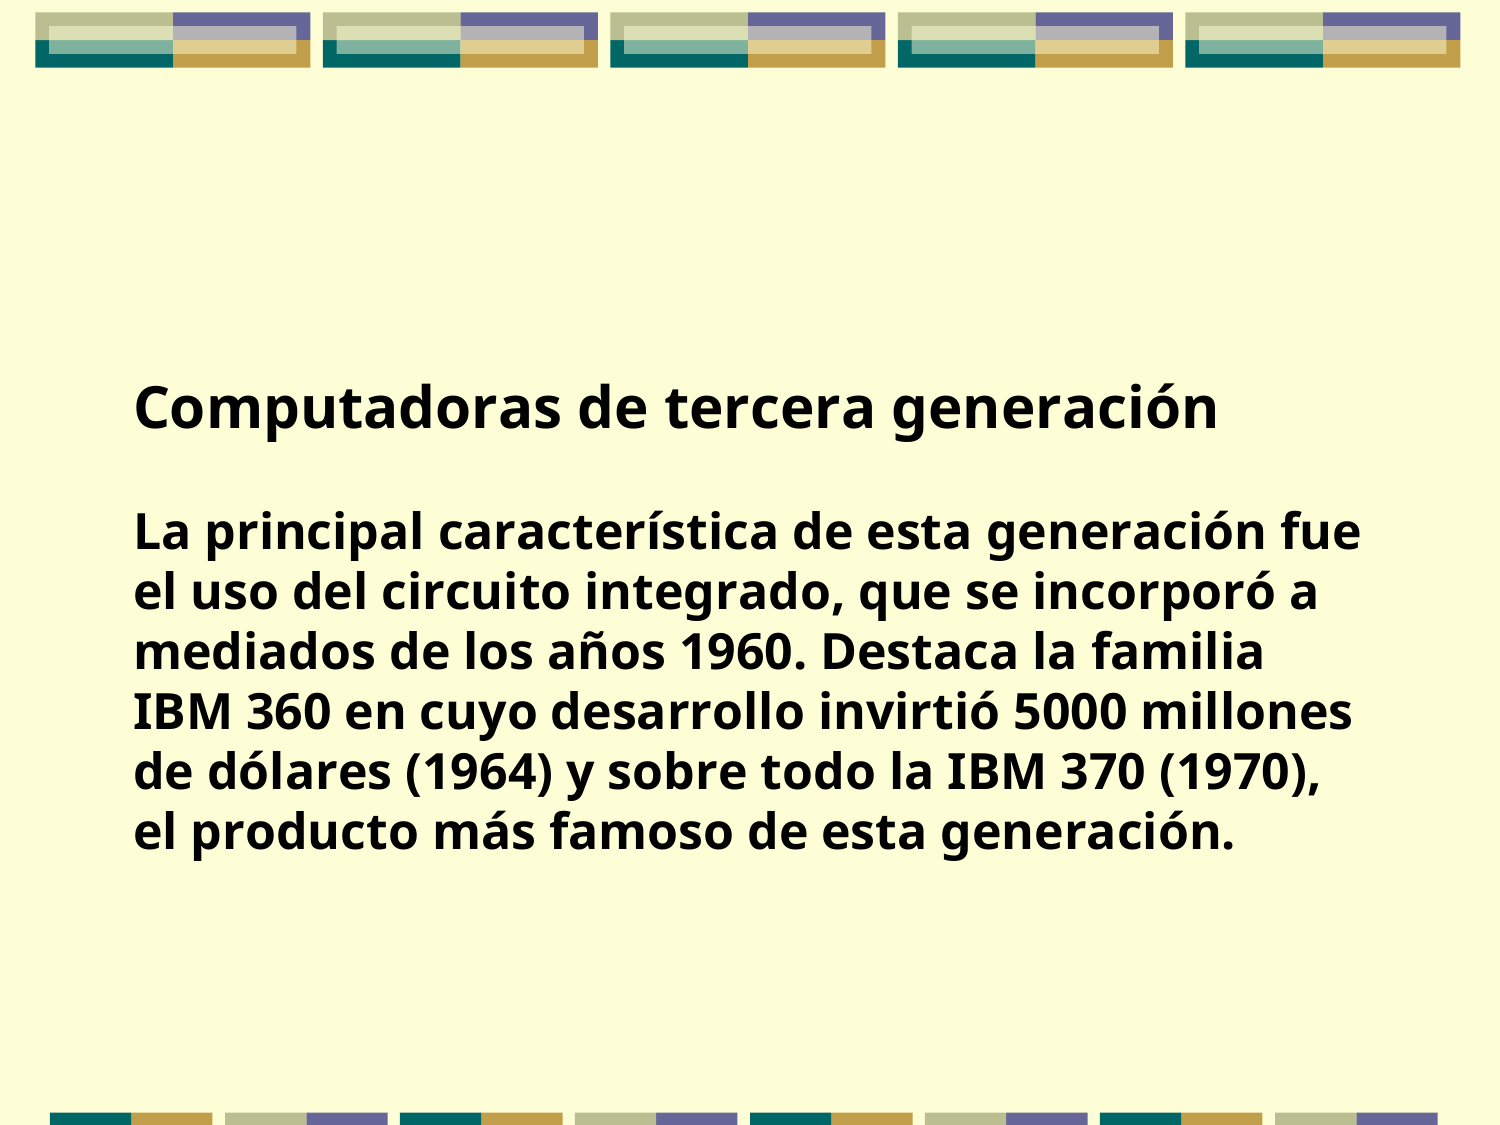

# Computadoras de tercera generación La principal característica de esta generación fue el uso del circuito integrado, que se incorporó a mediados de los años 1960. Destaca la familia IBM 360 en cuyo desarrollo invirtió 5000 millones de dólares (1964) y sobre todo la IBM 370 (1970), el producto más famoso de esta generación.